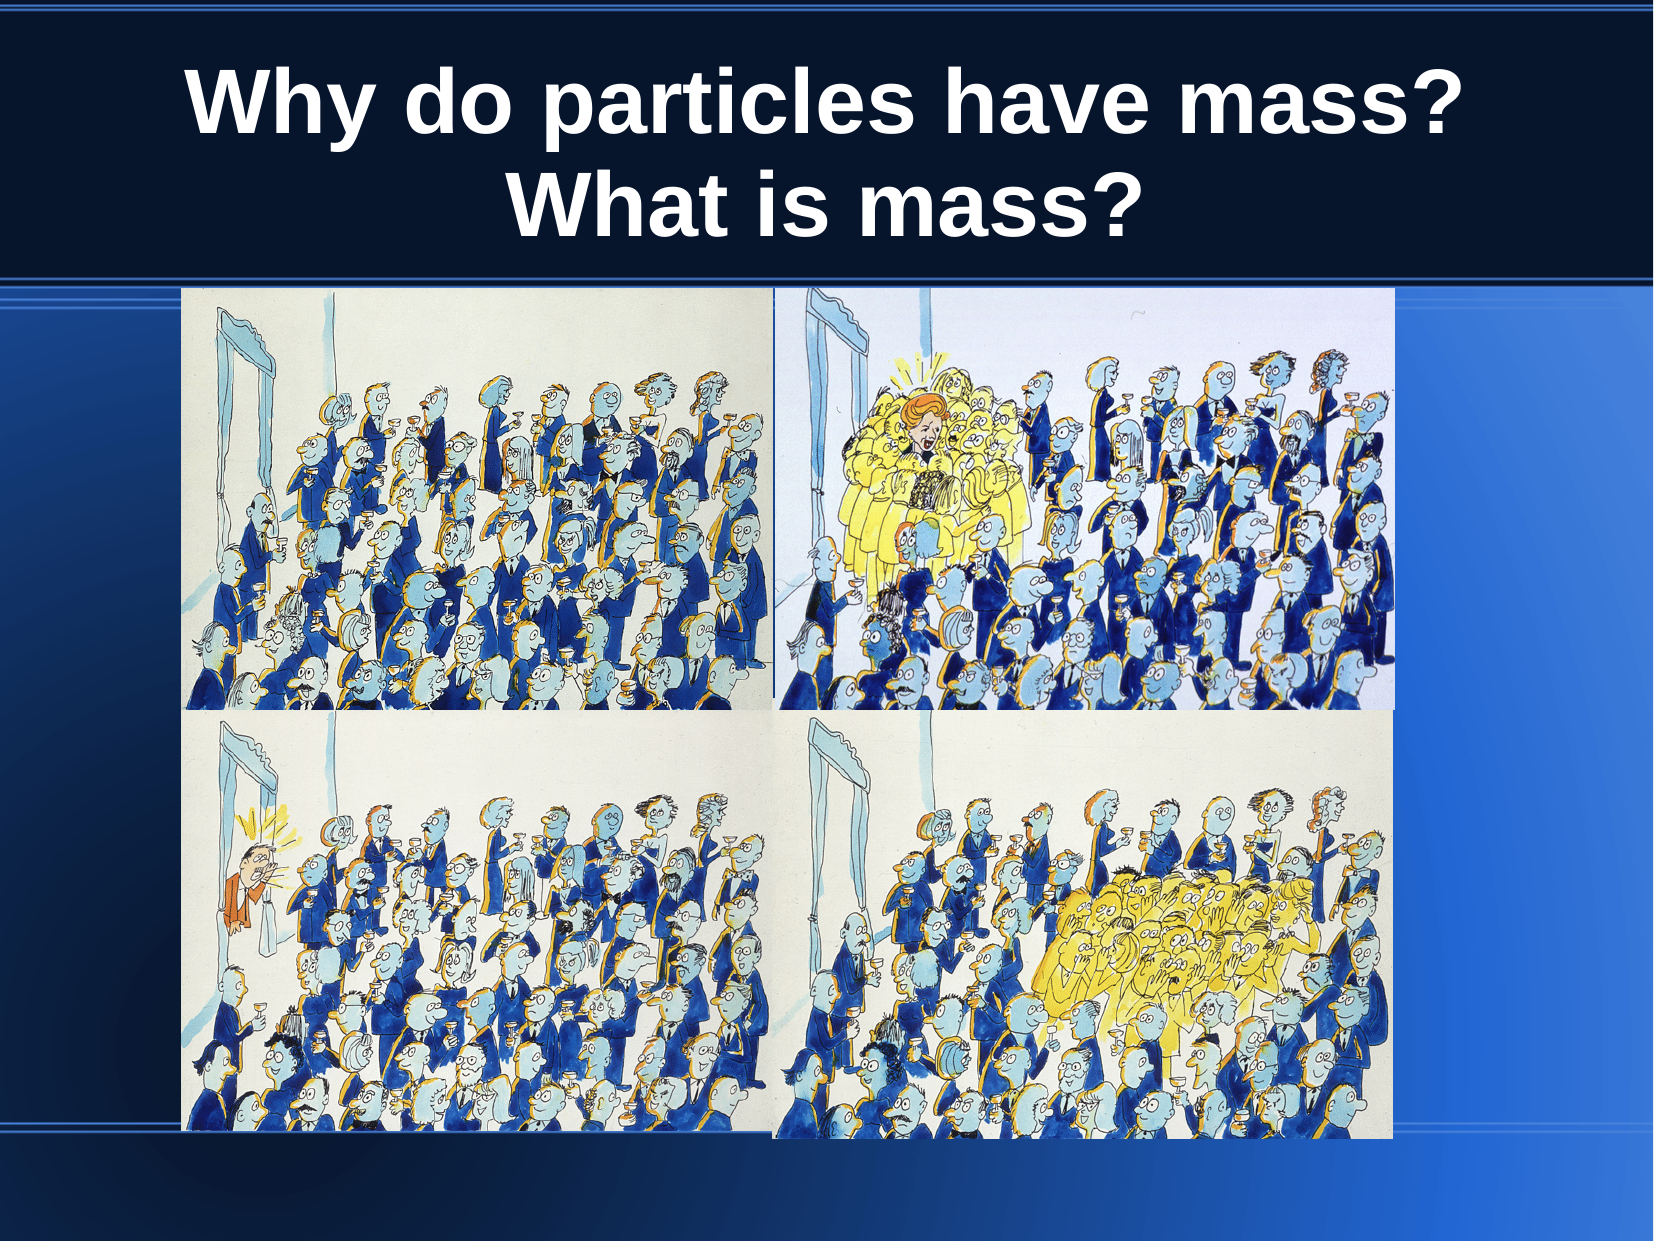

# Why do particles have mass? What is mass?